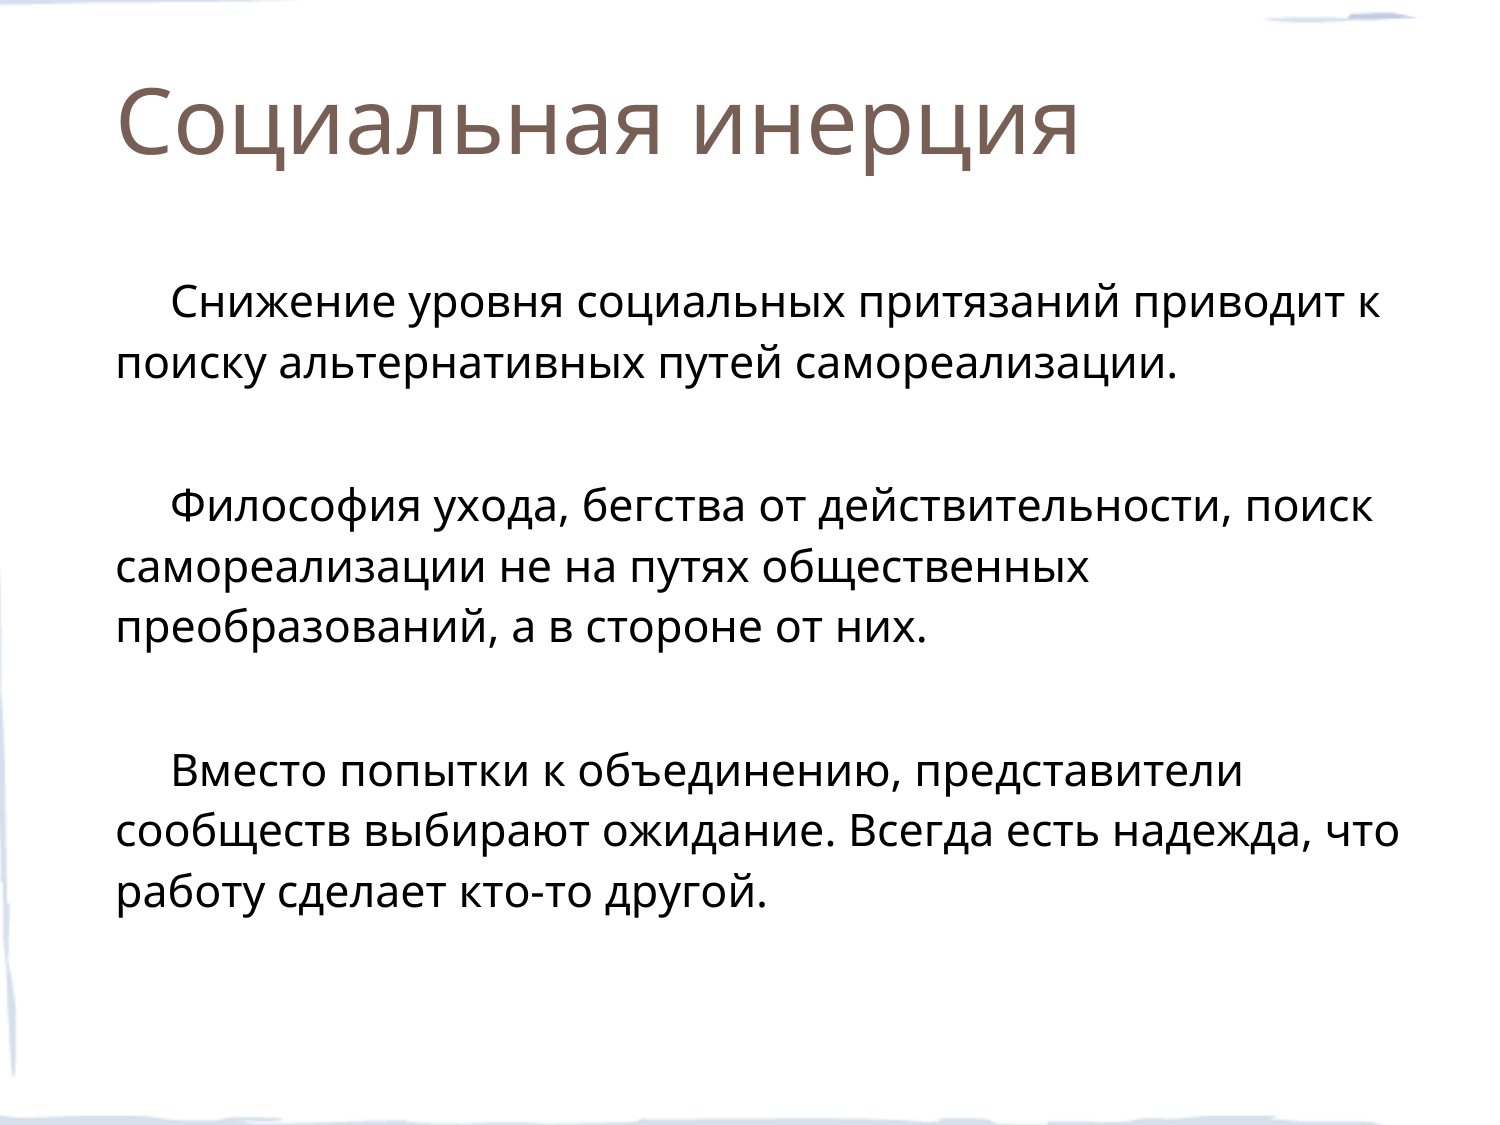

# Социальная инерция
	Снижение уровня социальных притязаний приводит к поиску альтернативных путей самореализации.
	Философия ухода, бегства от действительности, поиск самореализации не на путях общественных преобразований, а в стороне от них.
	Вместо попытки к объединению, представители сообществ выбирают ожидание. Всегда есть надежда, что работу сделает кто-то другой.